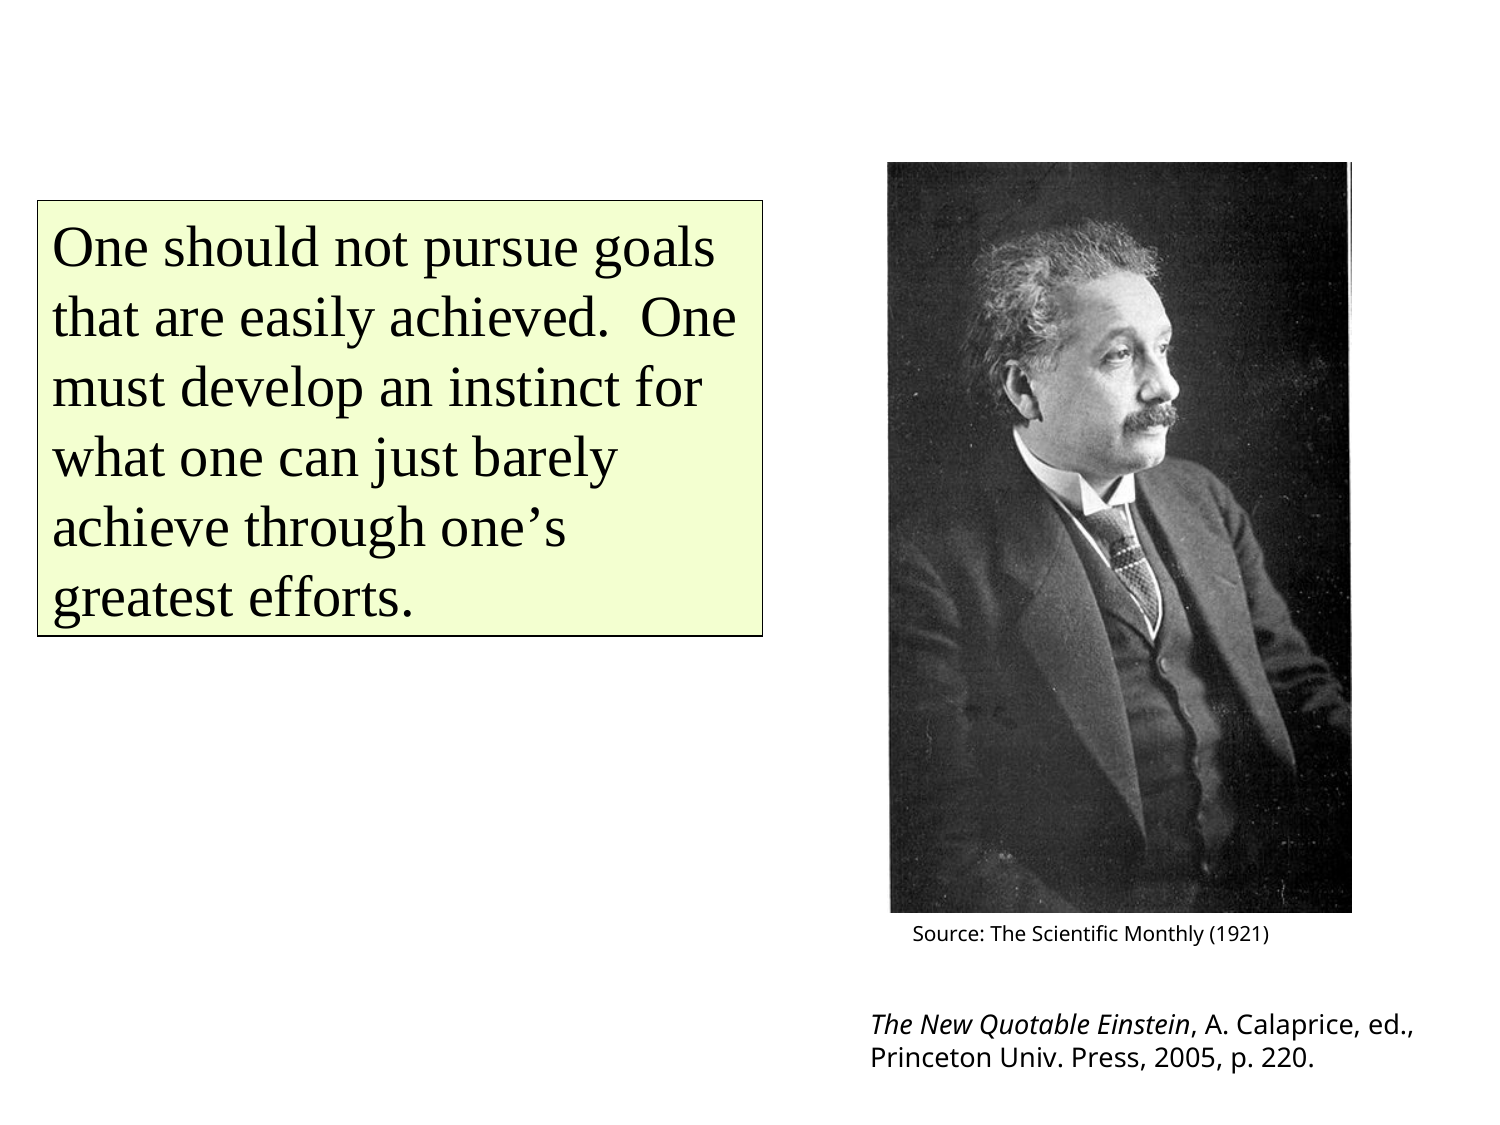

One should not pursue goals that are easily achieved. One must develop an instinct for what one can just barely achieve through one’s greatest efforts.
Source: The Scientific Monthly (1921)
The New Quotable Einstein, A. Calaprice, ed.,
Princeton Univ. Press, 2005, p. 220.